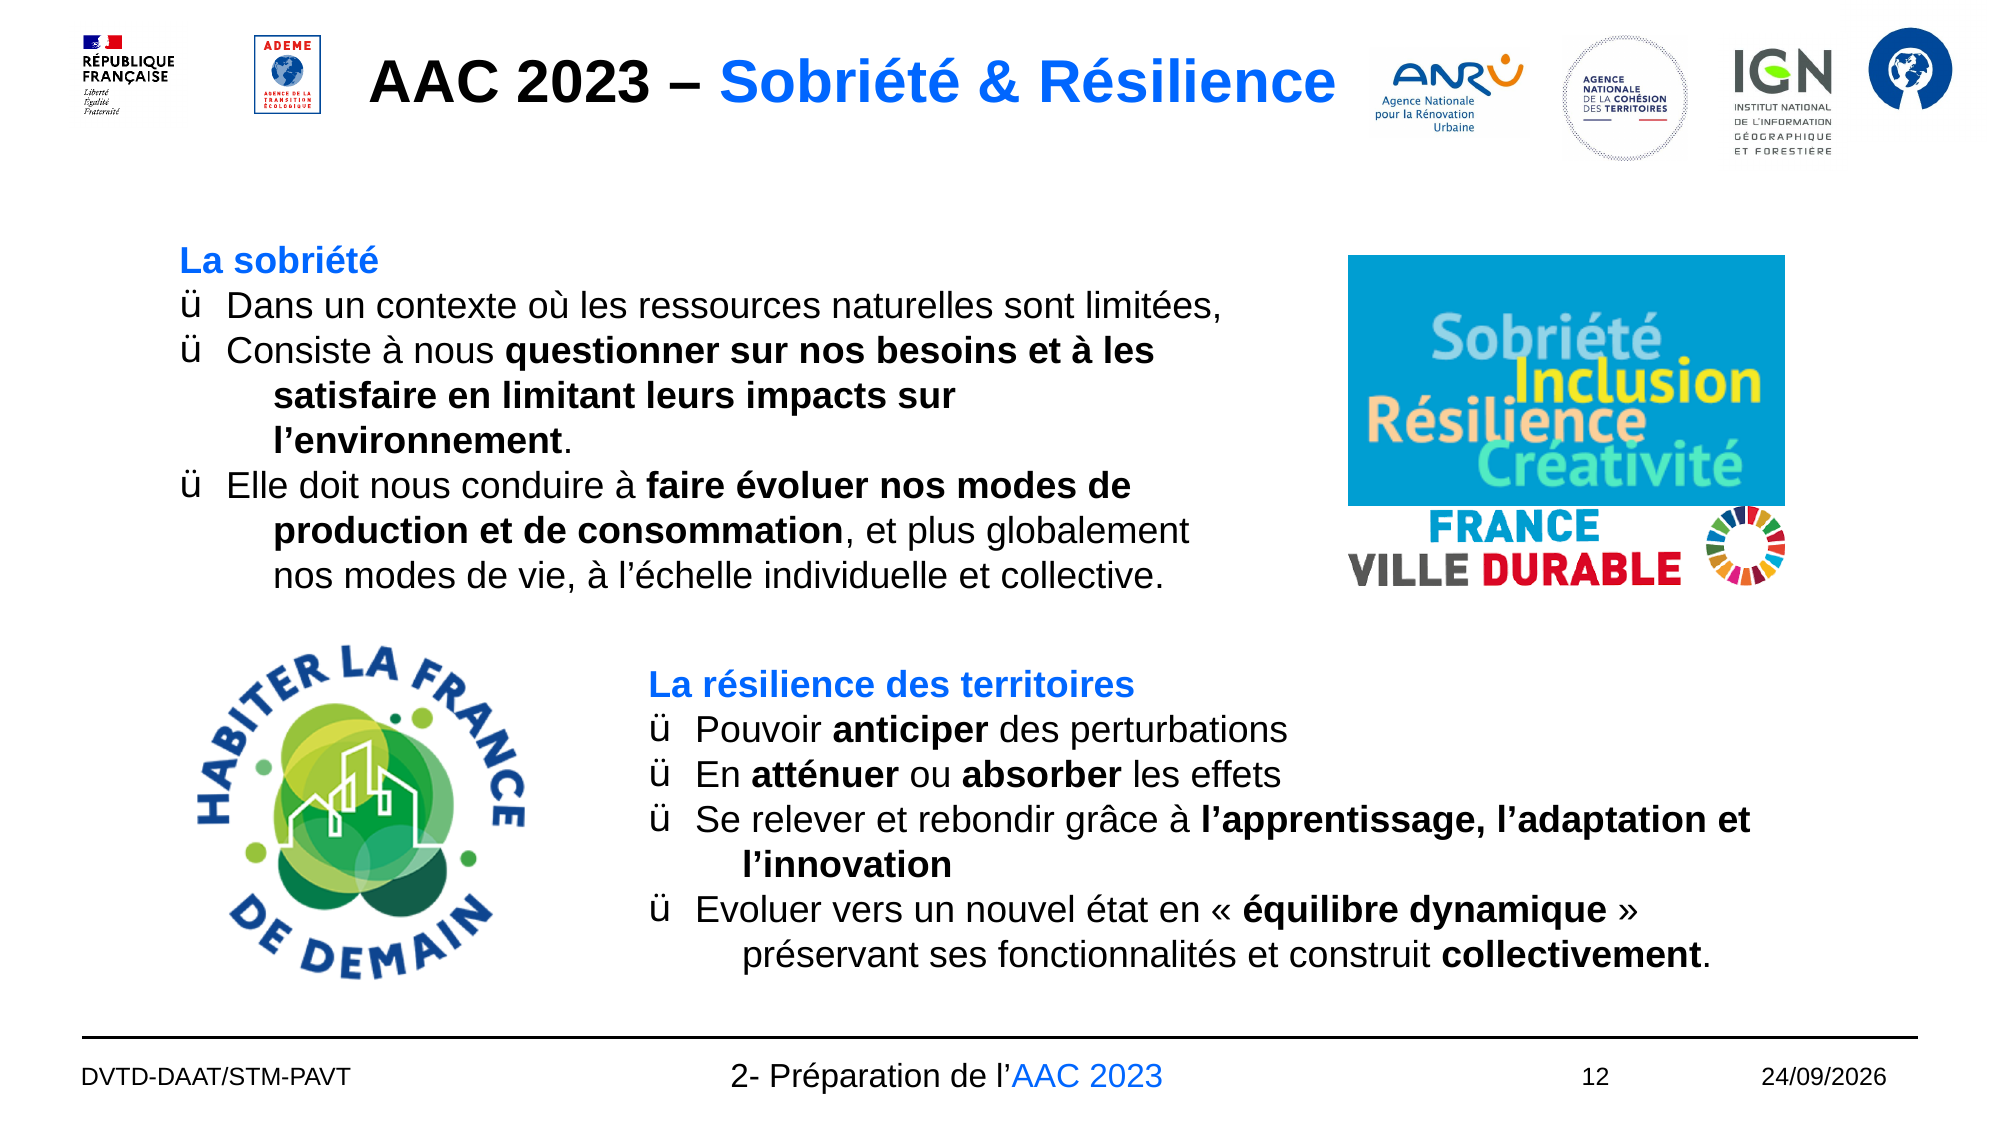

AAC 2023 – Sobriété & Résilience
La sobriété
Dans un contexte où les ressources naturelles sont limitées,
Consiste à nous questionner sur nos besoins et à les satisfaire en limitant leurs impacts sur l’environnement.
Elle doit nous conduire à faire évoluer nos modes de production et de consommation, et plus globalement nos modes de vie, à l’échelle individuelle et collective.
La résilience des territoires
Pouvoir anticiper des perturbations
En atténuer ou absorber les effets
Se relever et rebondir grâce à l’apprentissage, l’adaptation et l’innovation
Evoluer vers un nouvel état en « équilibre dynamique » préservant ses fonctionnalités et construit collectivement.
DVTD-DAAT/STM-PAVT
2- Préparation de l’AAC 2023